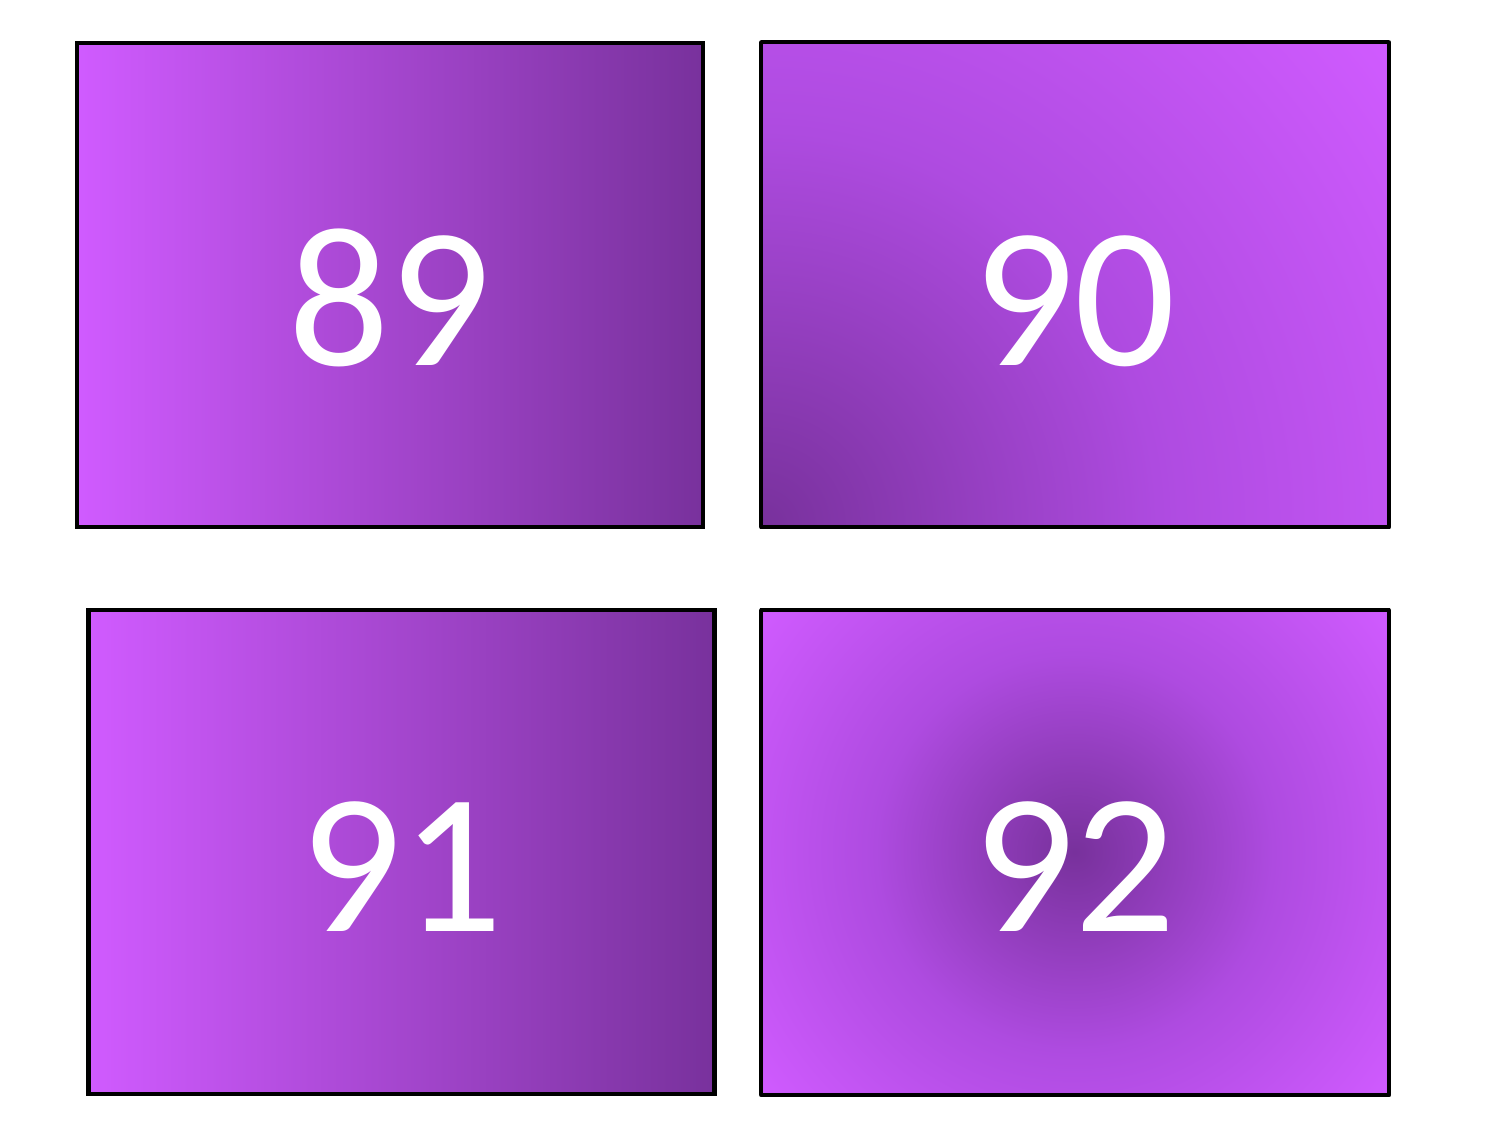

90
Má vliv na objem kapalin a plynů jejich zahřívání nebo ochlazování?
89
Proč se nesmí při dopravě benzínu v cisternách naplnit nádrže až po okraj plnícího otvoru?
92
Jak se nazývá měřidlo teploty a na jakém principu pracuje?
91
Vyjmenuj druhy teploměrů.